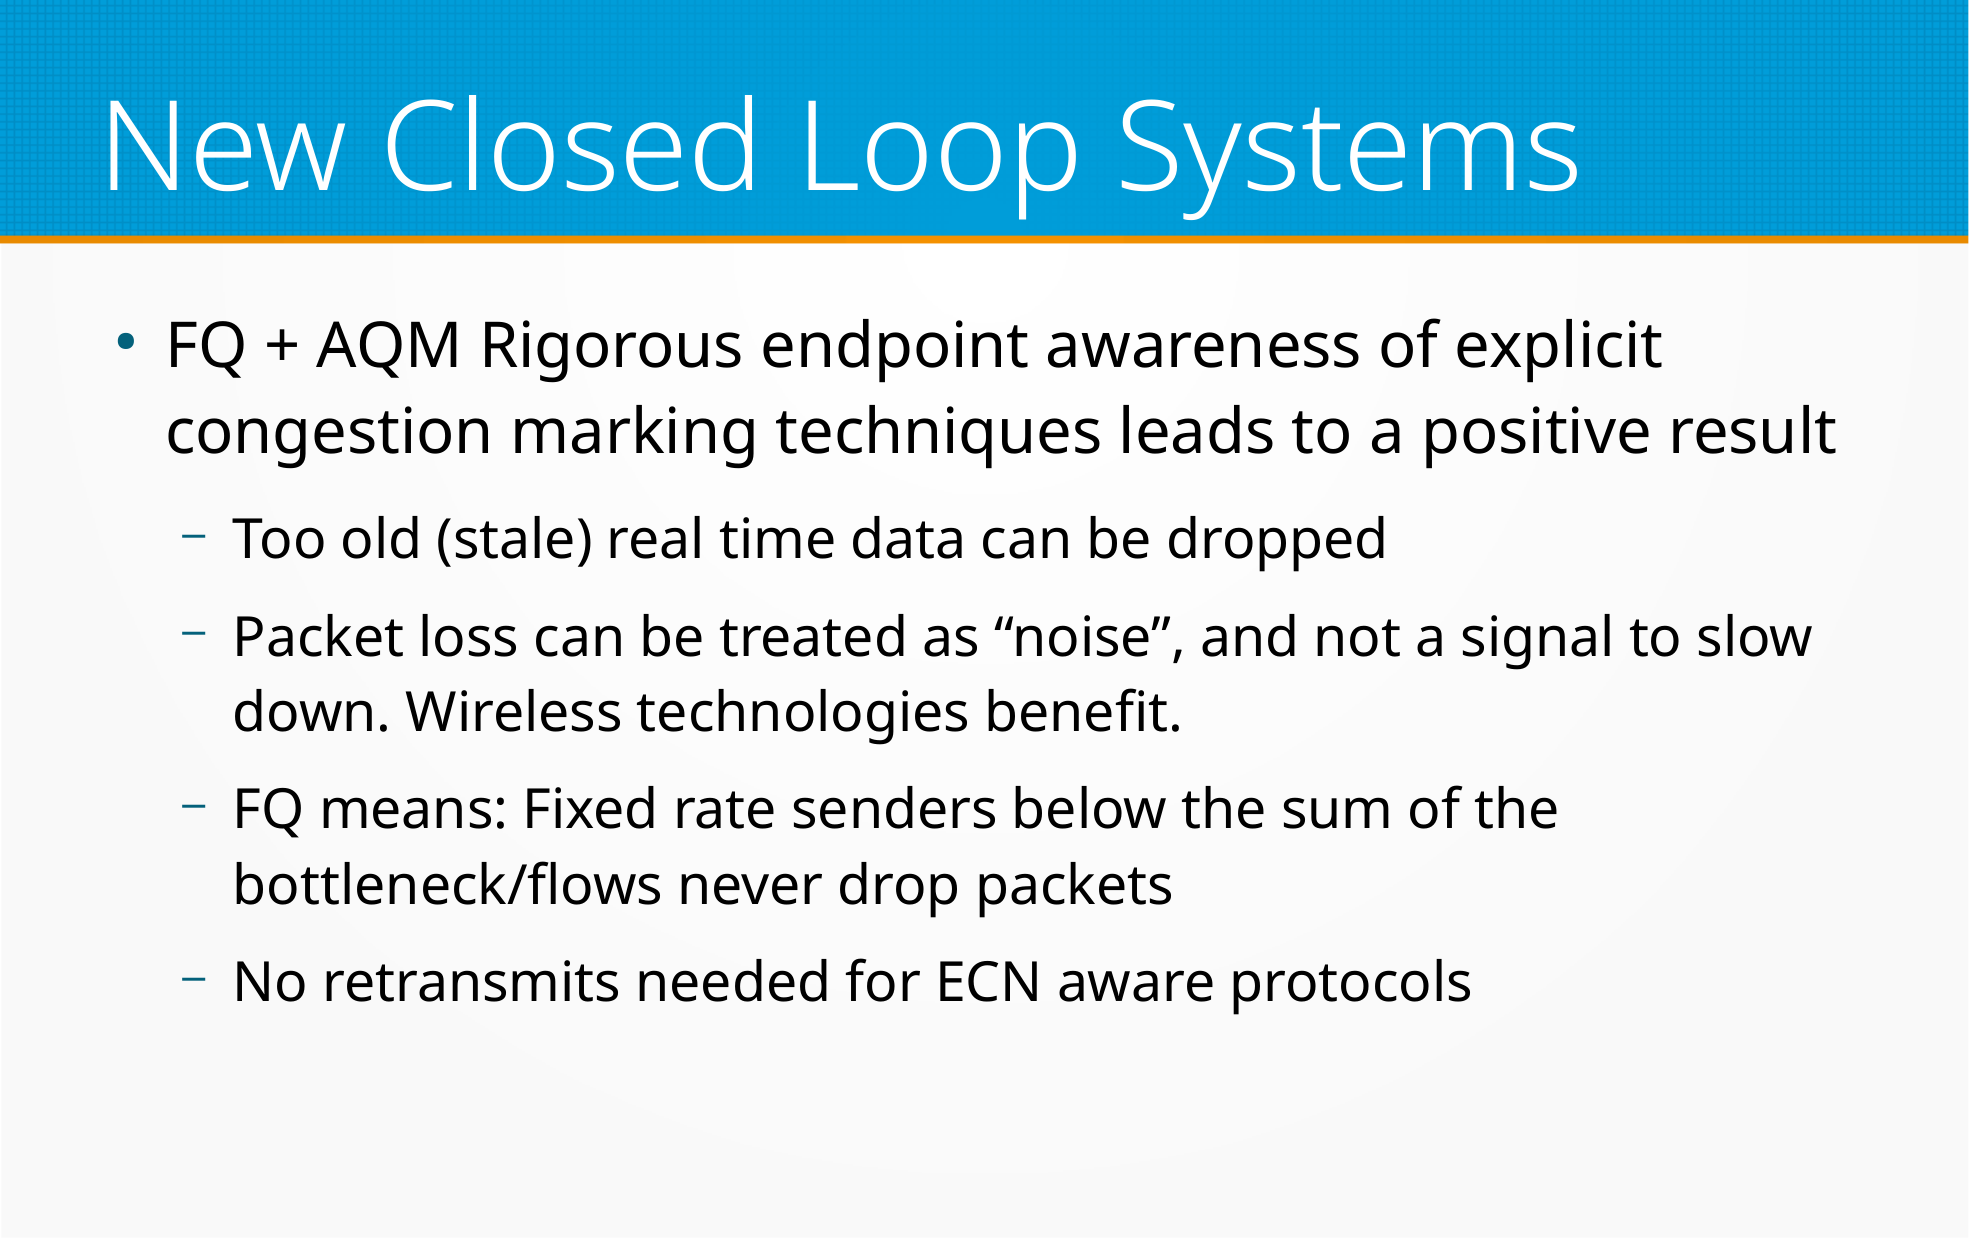

# New Closed Loop Systems
FQ + AQM Rigorous endpoint awareness of explicit congestion marking techniques leads to a positive result
Too old (stale) real time data can be dropped
Packet loss can be treated as “noise”, and not a signal to slow down. Wireless technologies benefit.
FQ means: Fixed rate senders below the sum of the bottleneck/flows never drop packets
No retransmits needed for ECN aware protocols